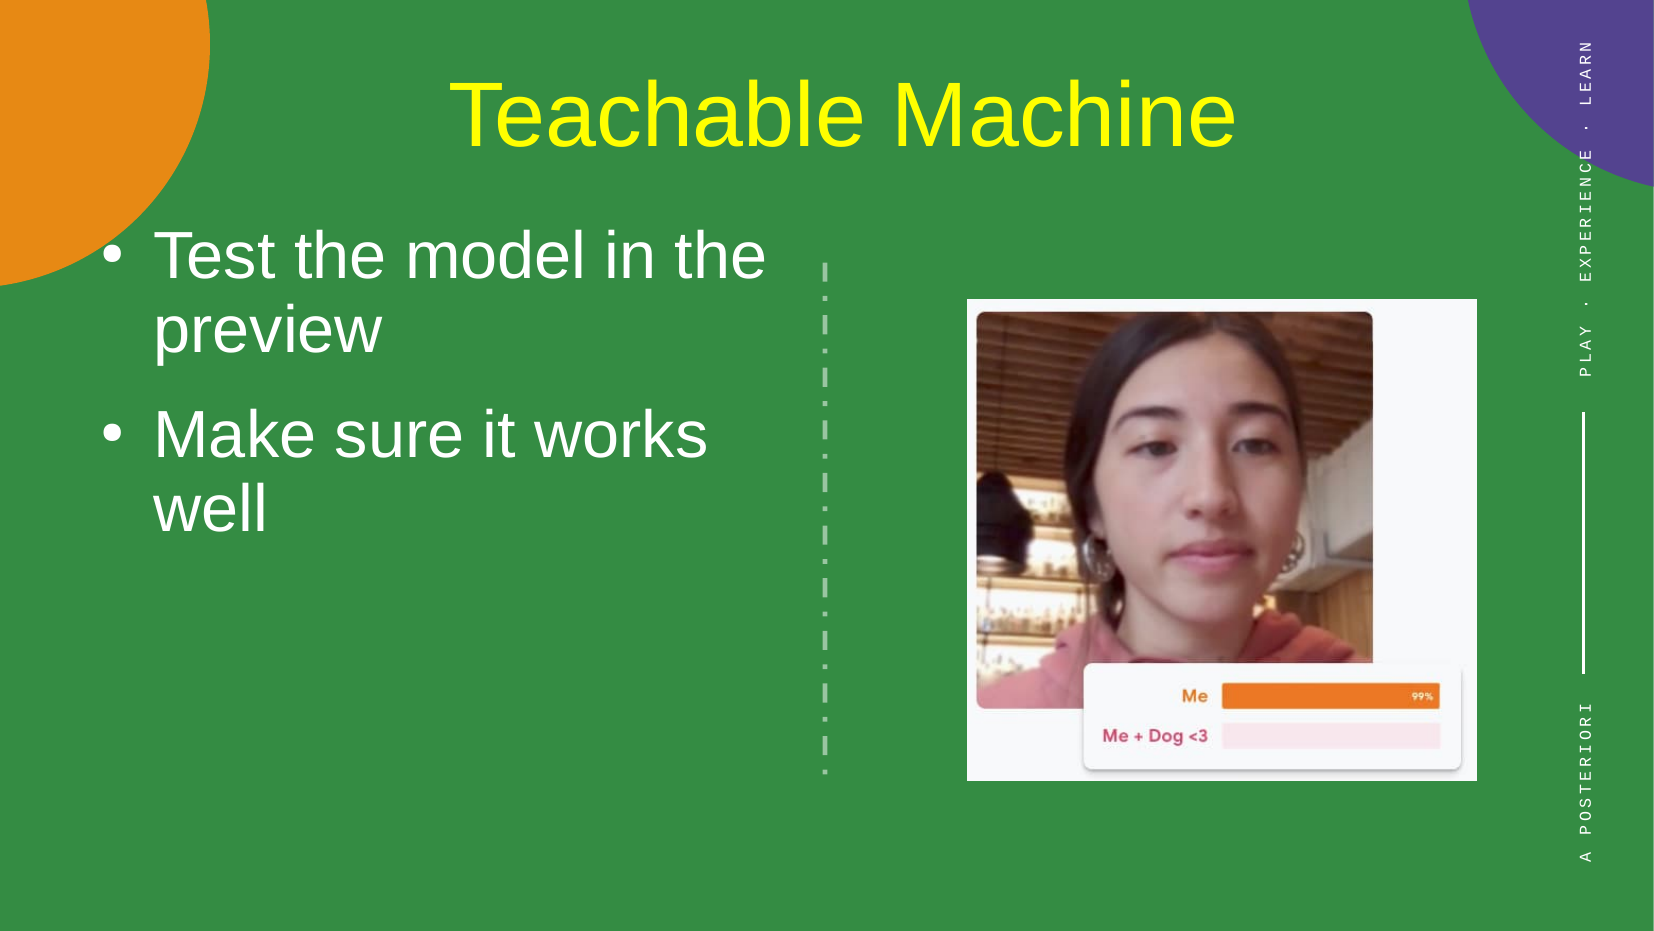

# Teachable Machine
Test the model in the preview
Make sure it works well